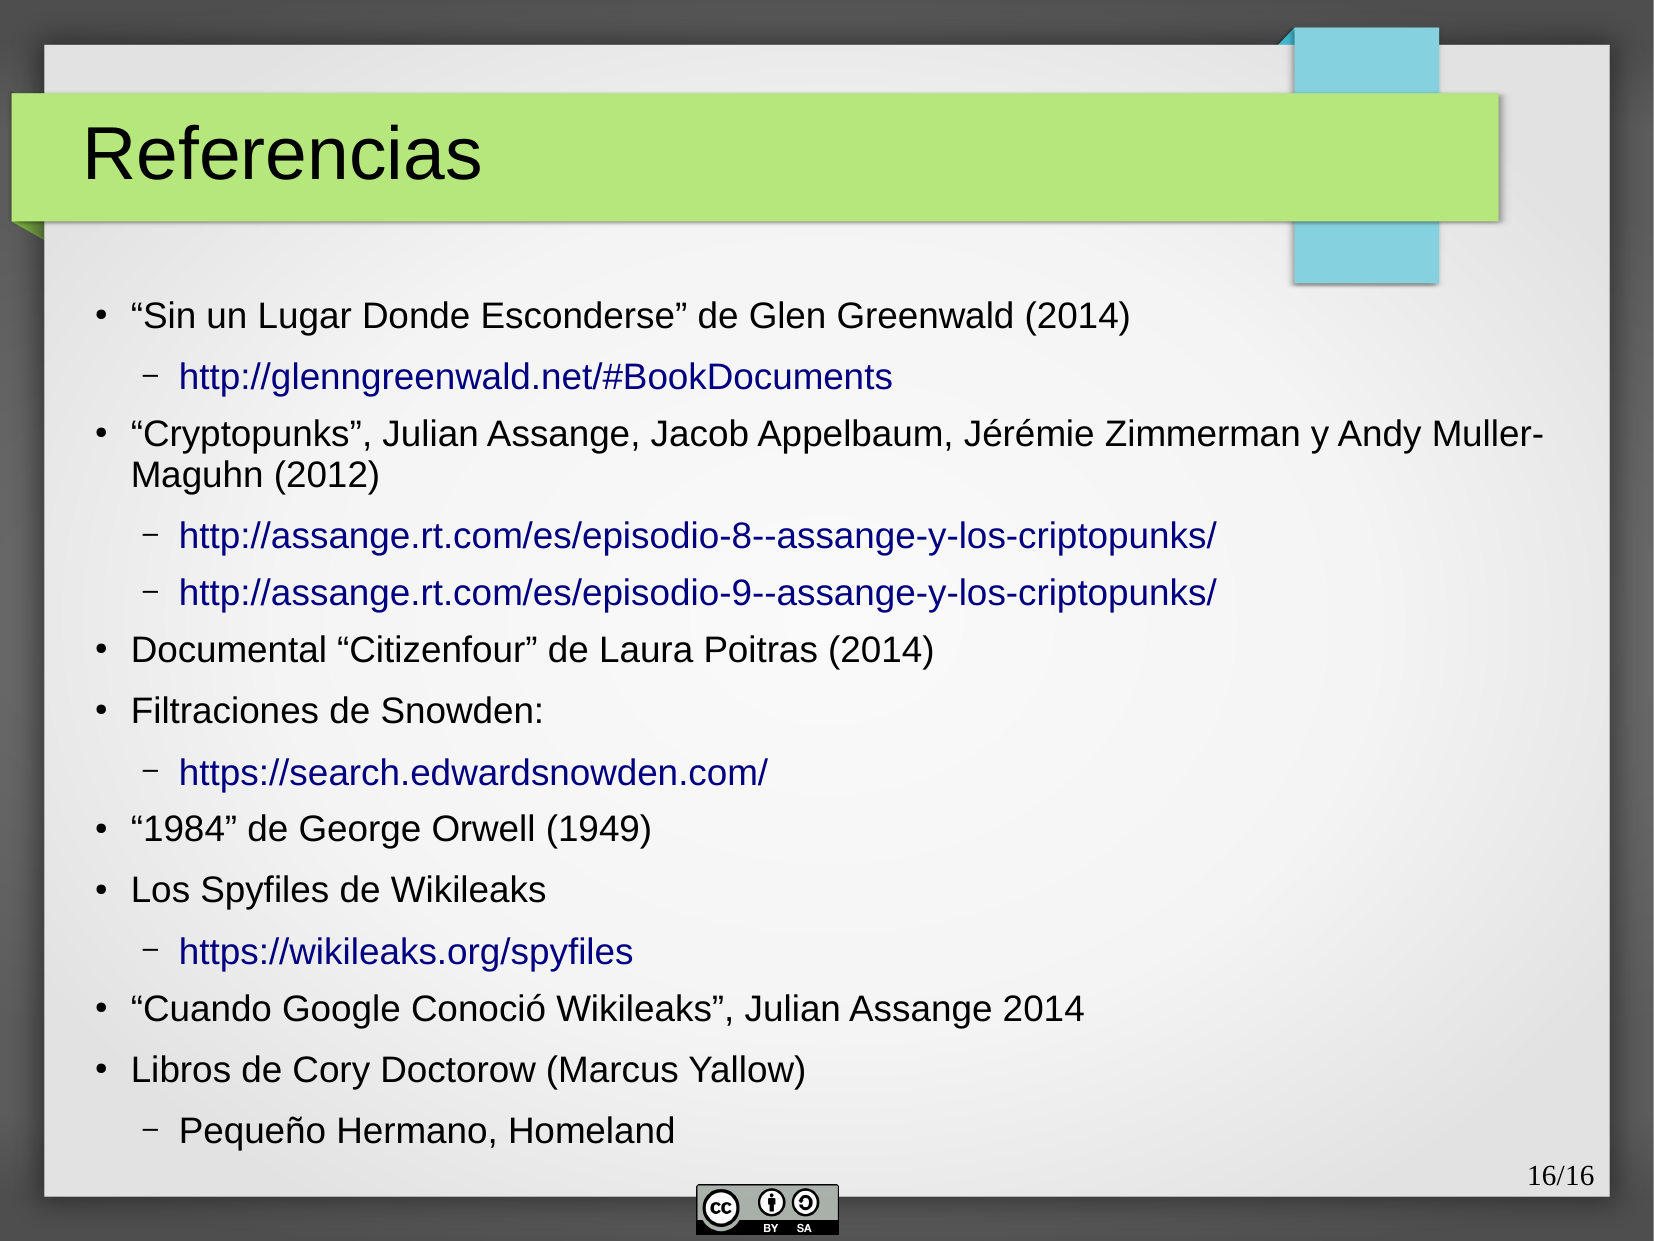

# Referencias
“Sin un Lugar Donde Esconderse” de Glen Greenwald (2014)
http://glenngreenwald.net/#BookDocuments
“Cryptopunks”, Julian Assange, Jacob Appelbaum, Jérémie Zimmerman y Andy Muller-Maguhn (2012)
http://assange.rt.com/es/episodio-8--assange-y-los-criptopunks/
http://assange.rt.com/es/episodio-9--assange-y-los-criptopunks/
Documental “Citizenfour” de Laura Poitras (2014)
Filtraciones de Snowden:
https://search.edwardsnowden.com/
“1984” de George Orwell (1949)
Los Spyfiles de Wikileaks
https://wikileaks.org/spyfiles
“Cuando Google Conoció Wikileaks”, Julian Assange 2014
Libros de Cory Doctorow (Marcus Yallow)
Pequeño Hermano, Homeland
16